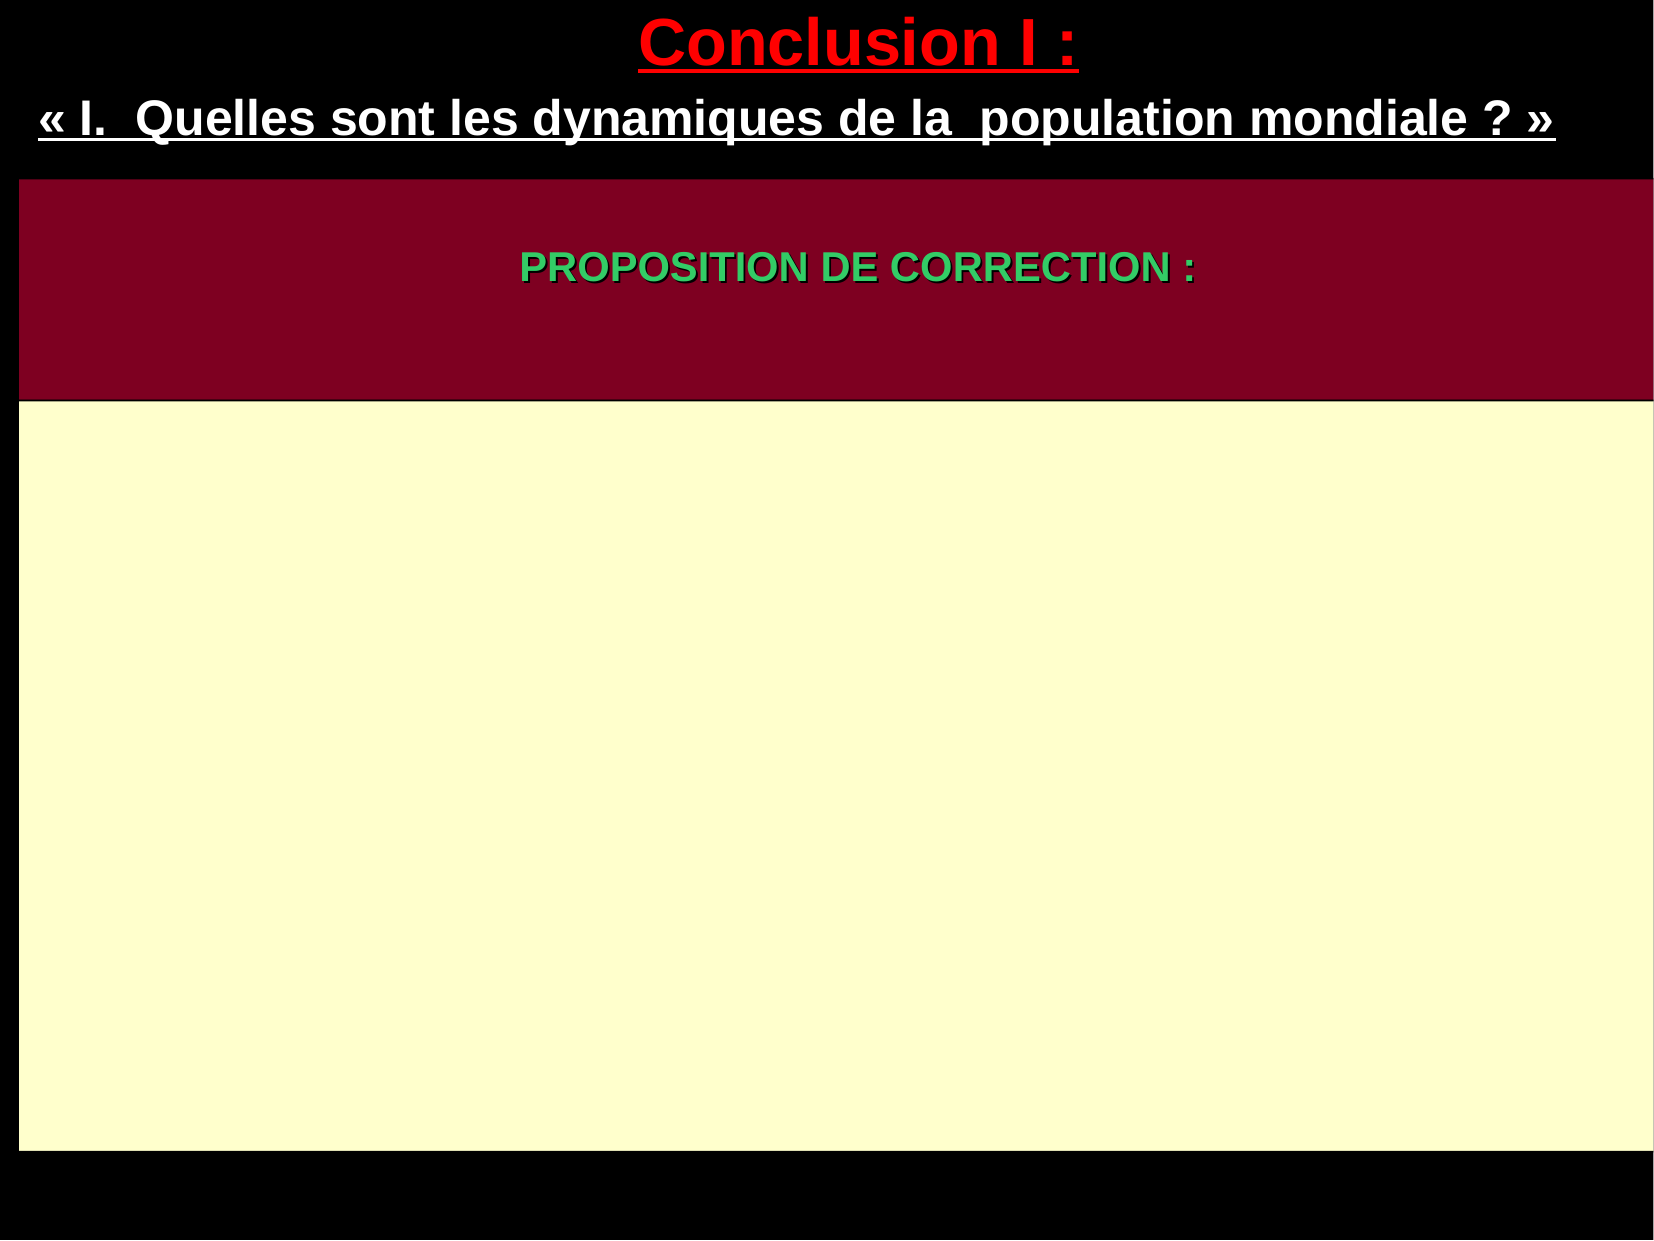

Conclusion I :
« I. Quelles sont les dynamiques de la population mondiale ? »
PROPOSITION DE CORRECTION :
	En un siècle (1950- 2050) la population mondiale devrait
être multipliée par quatre puis se stabiliser à 10 ou 11
milliards.
	La croissance démographique va être en grande partie
le fait de l'Asie et de l'Afrique. L'urbanisation de ces
continents va se poursuivre.
Dans les pays qui ont achevé leurs transitions
démographiques, la population va vieillir.
	Afin de satisfaire les besoins de tous, de nombreux défis
seront à relever et de nouvelles solidarités à inventer.